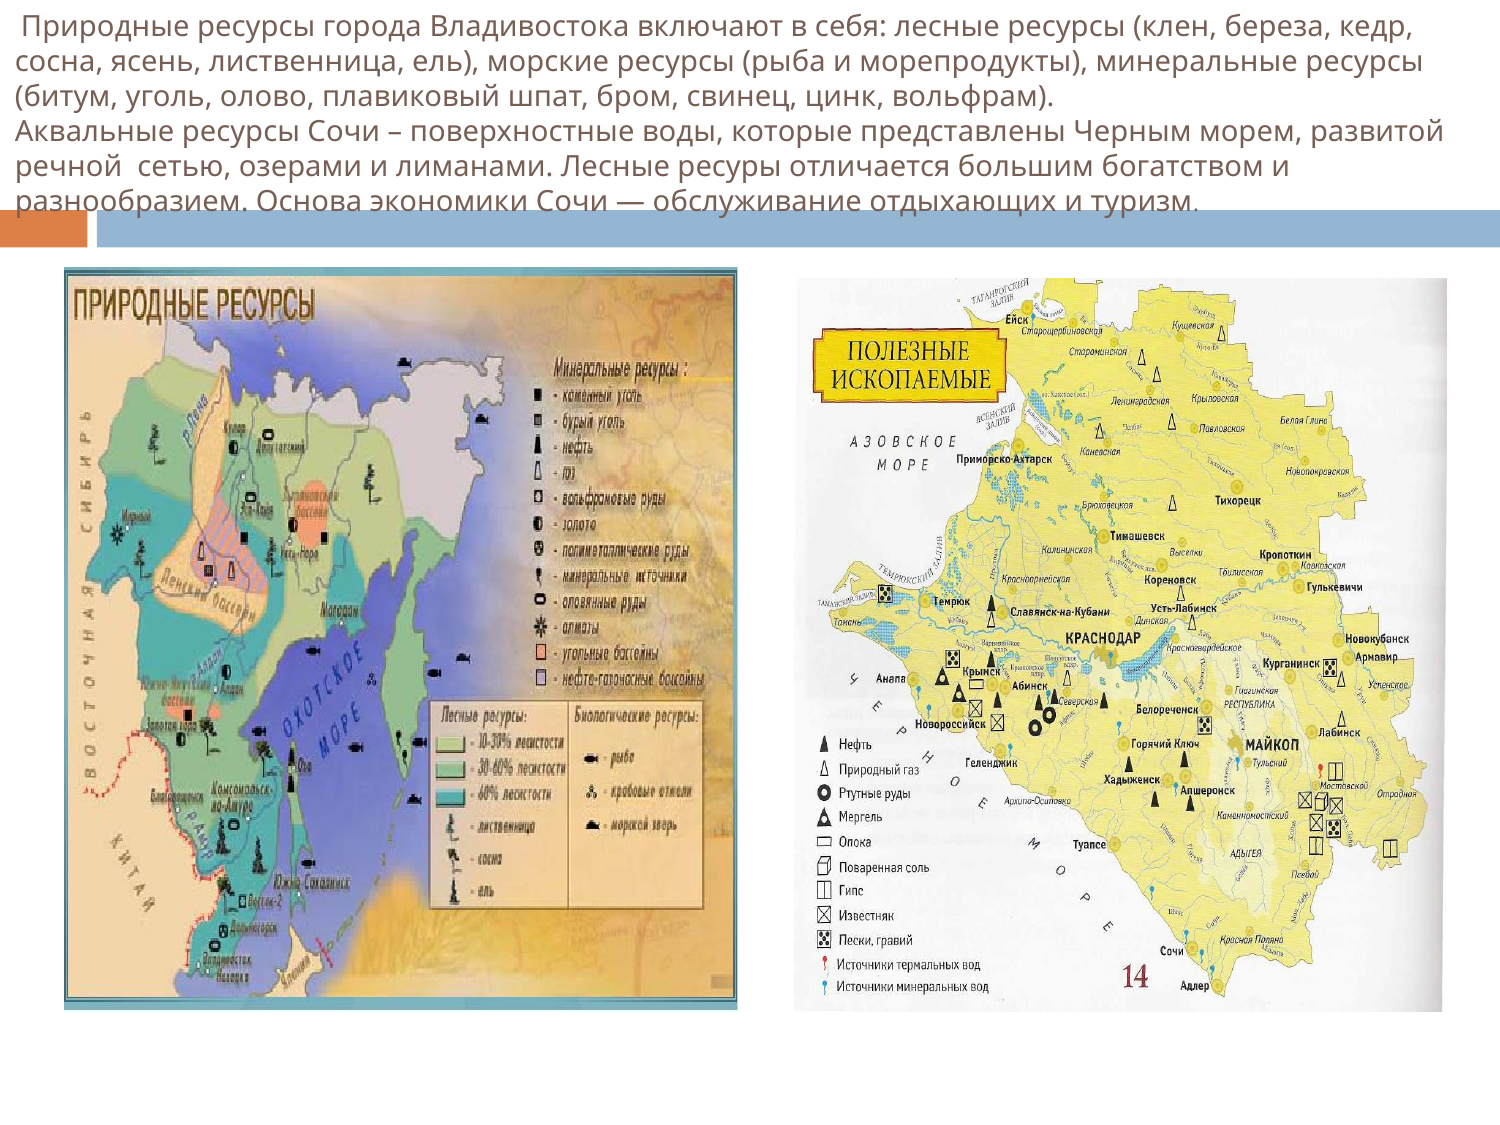

# Природные ресурсы города Владивостока включают в себя: лесные ресурсы (клен, береза, кедр, сосна, ясень, лиственница, ель), морские ресурсы (рыба и морепродукты), минеральные ресурсы (битум, уголь, олово, плавиковый шпат, бром, свинец, цинк, вольфрам). Аквальные ресурсы Сочи – поверхностные воды, которые представлены Черным морем, развитой речной сетью, озерами и лиманами. Лесные ресуры отличается большим богатством и разнообразием. Основа экономики Сочи — обслуживание отдыхающих и туризм.